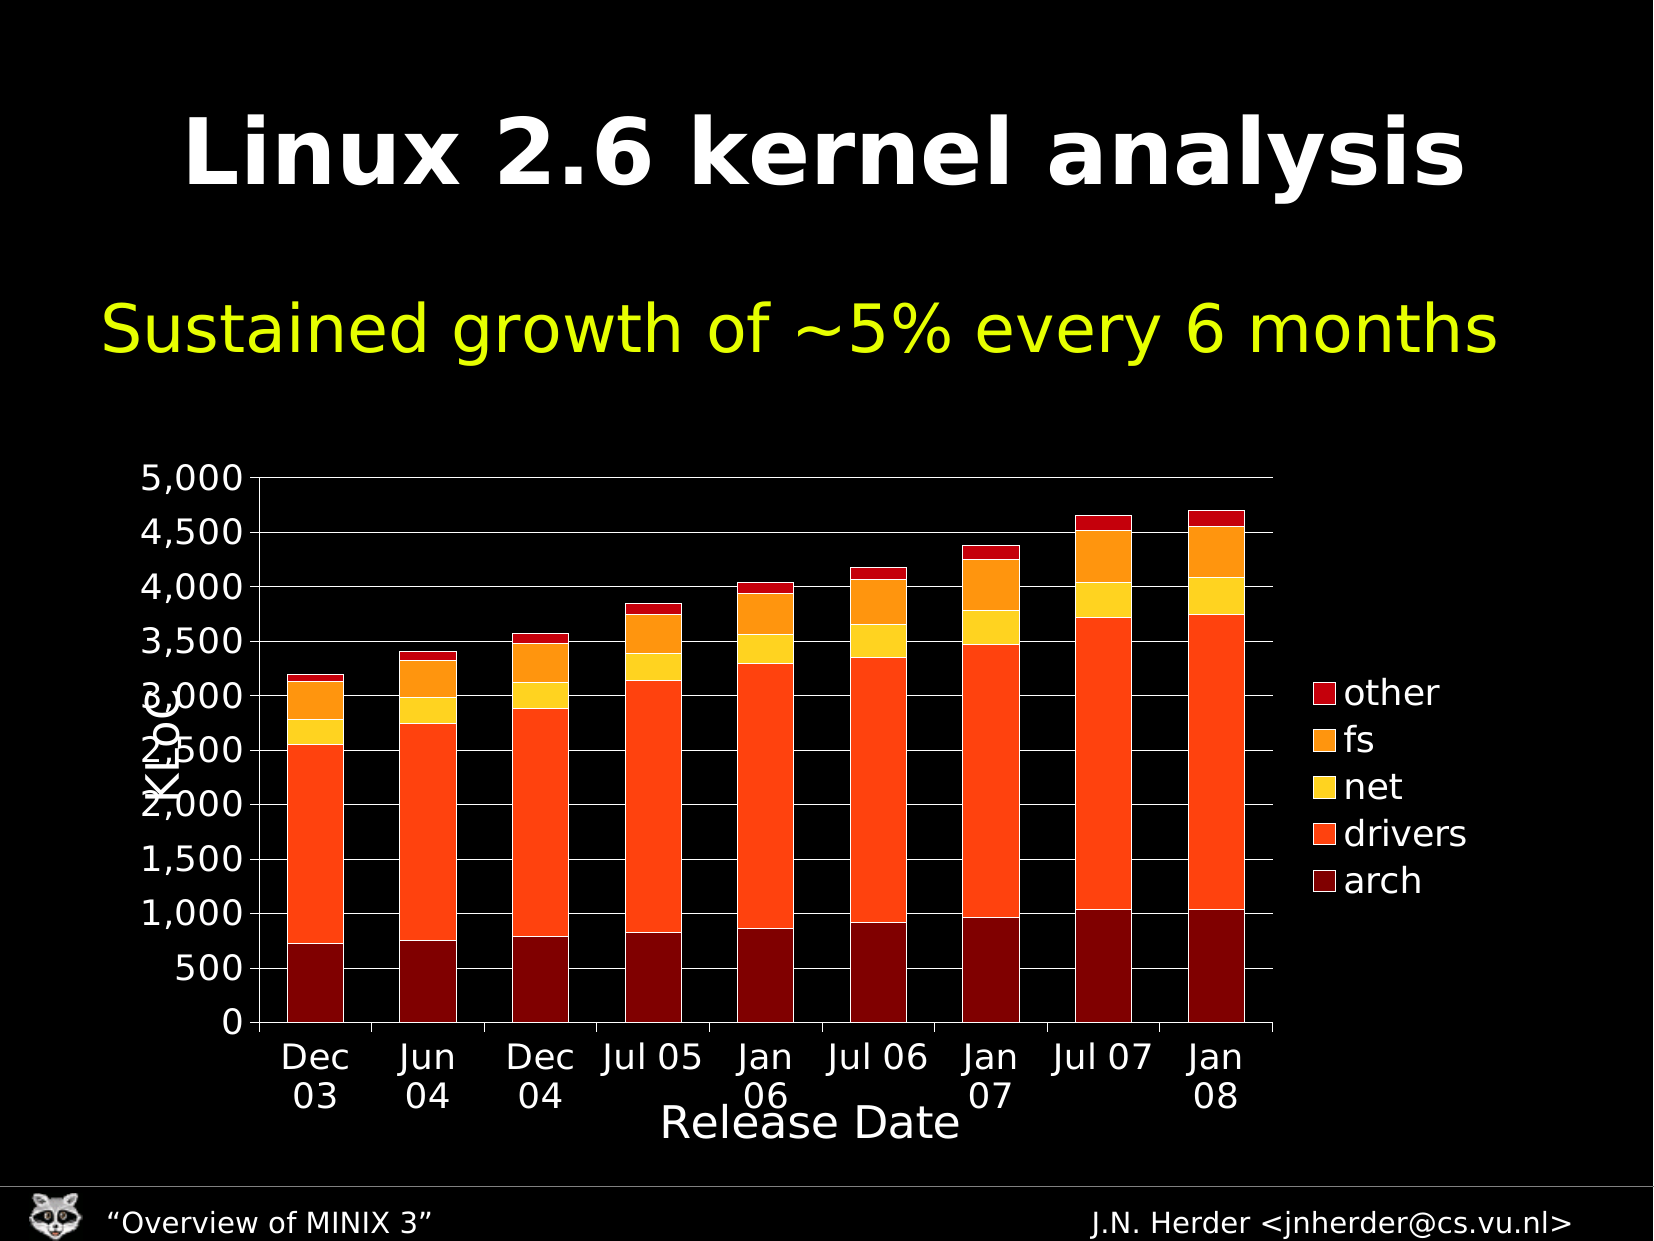

# Linux 2.6 kernel analysis
Sustained growth of ~5% every 6 months
### Chart
| Category | arch | drivers | net | fs | other |
|---|---|---|---|---|---|
| Dec 03 | 724.0 | 1830.017 | 229.0 | 344.0 | 69.0 |
| Jun 04 | 753.0 | 1995.798 | 237.0 | 341.0 | 78.0 |
| Dec 04 | 787.0 | 2092.304 | 247.0 | 356.0 | 89.0 |
| Jul 05 | 824.0 | 2315.201 | 247.0 | 361.0 | 96.0 |
| Jan 06 | 863.0 | 2431.201 | 267.0 | 376.0 | 102.0 |
| Jul 06 | 922.0 | 2430.277 | 301.0 | 415.0 | 111.0 |
| Jan 07 | 968.0 | 2505.616 | 312.0 | 465.0 | 127.0 |
| Jul 07 | 1042.0 | 2673.0 | 329.0 | 471.0 | 139.0 |
| Jan 08 | 1039.0 | 2710.0 | 334.0 | 476.0 | 143.0 |